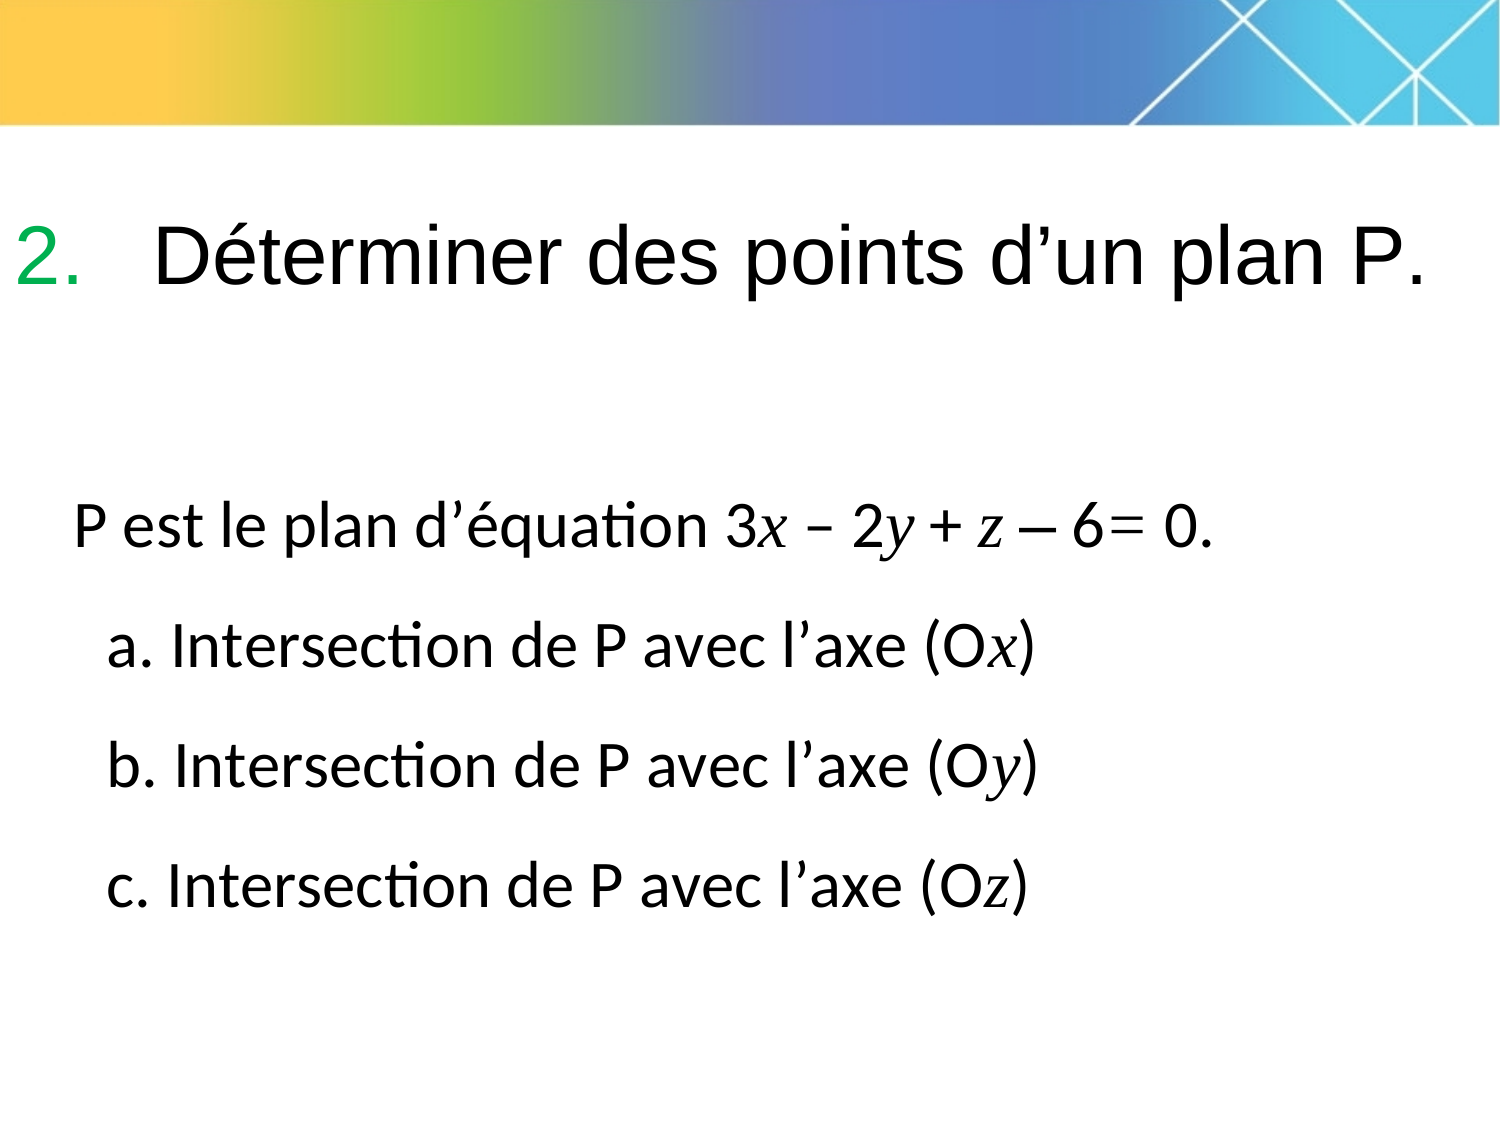

Déterminer des points d’un plan P.
P est le plan d’équation 3x – 2y + z – 6= 0.
a. Intersection de P avec l’axe (Ox)
b. Intersection de P avec l’axe (Oy)
c. Intersection de P avec l’axe (Oz)